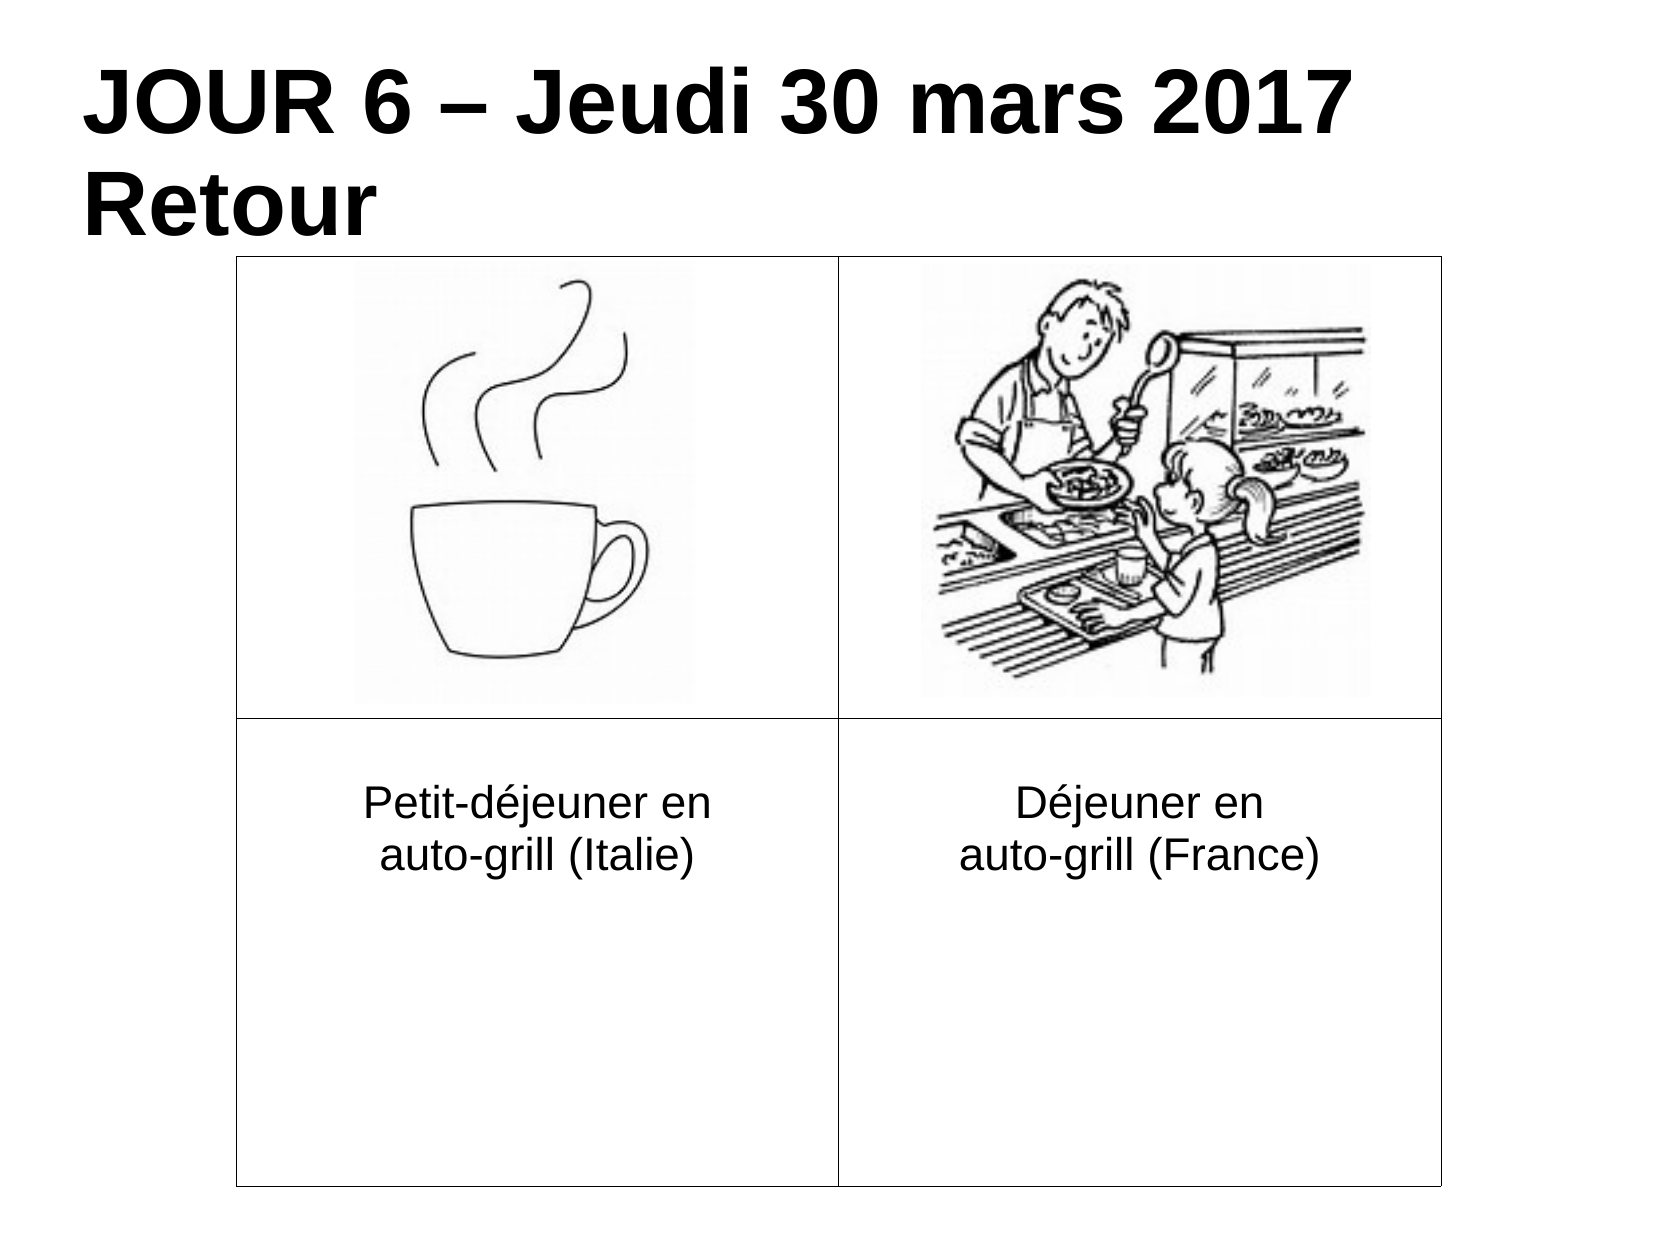

# JOUR 6 – Jeudi 30 mars 2017 Retour
| | |
| --- | --- |
| Petit-déjeuner en auto-grill (Italie) | Déjeuner en auto-grill (France) |